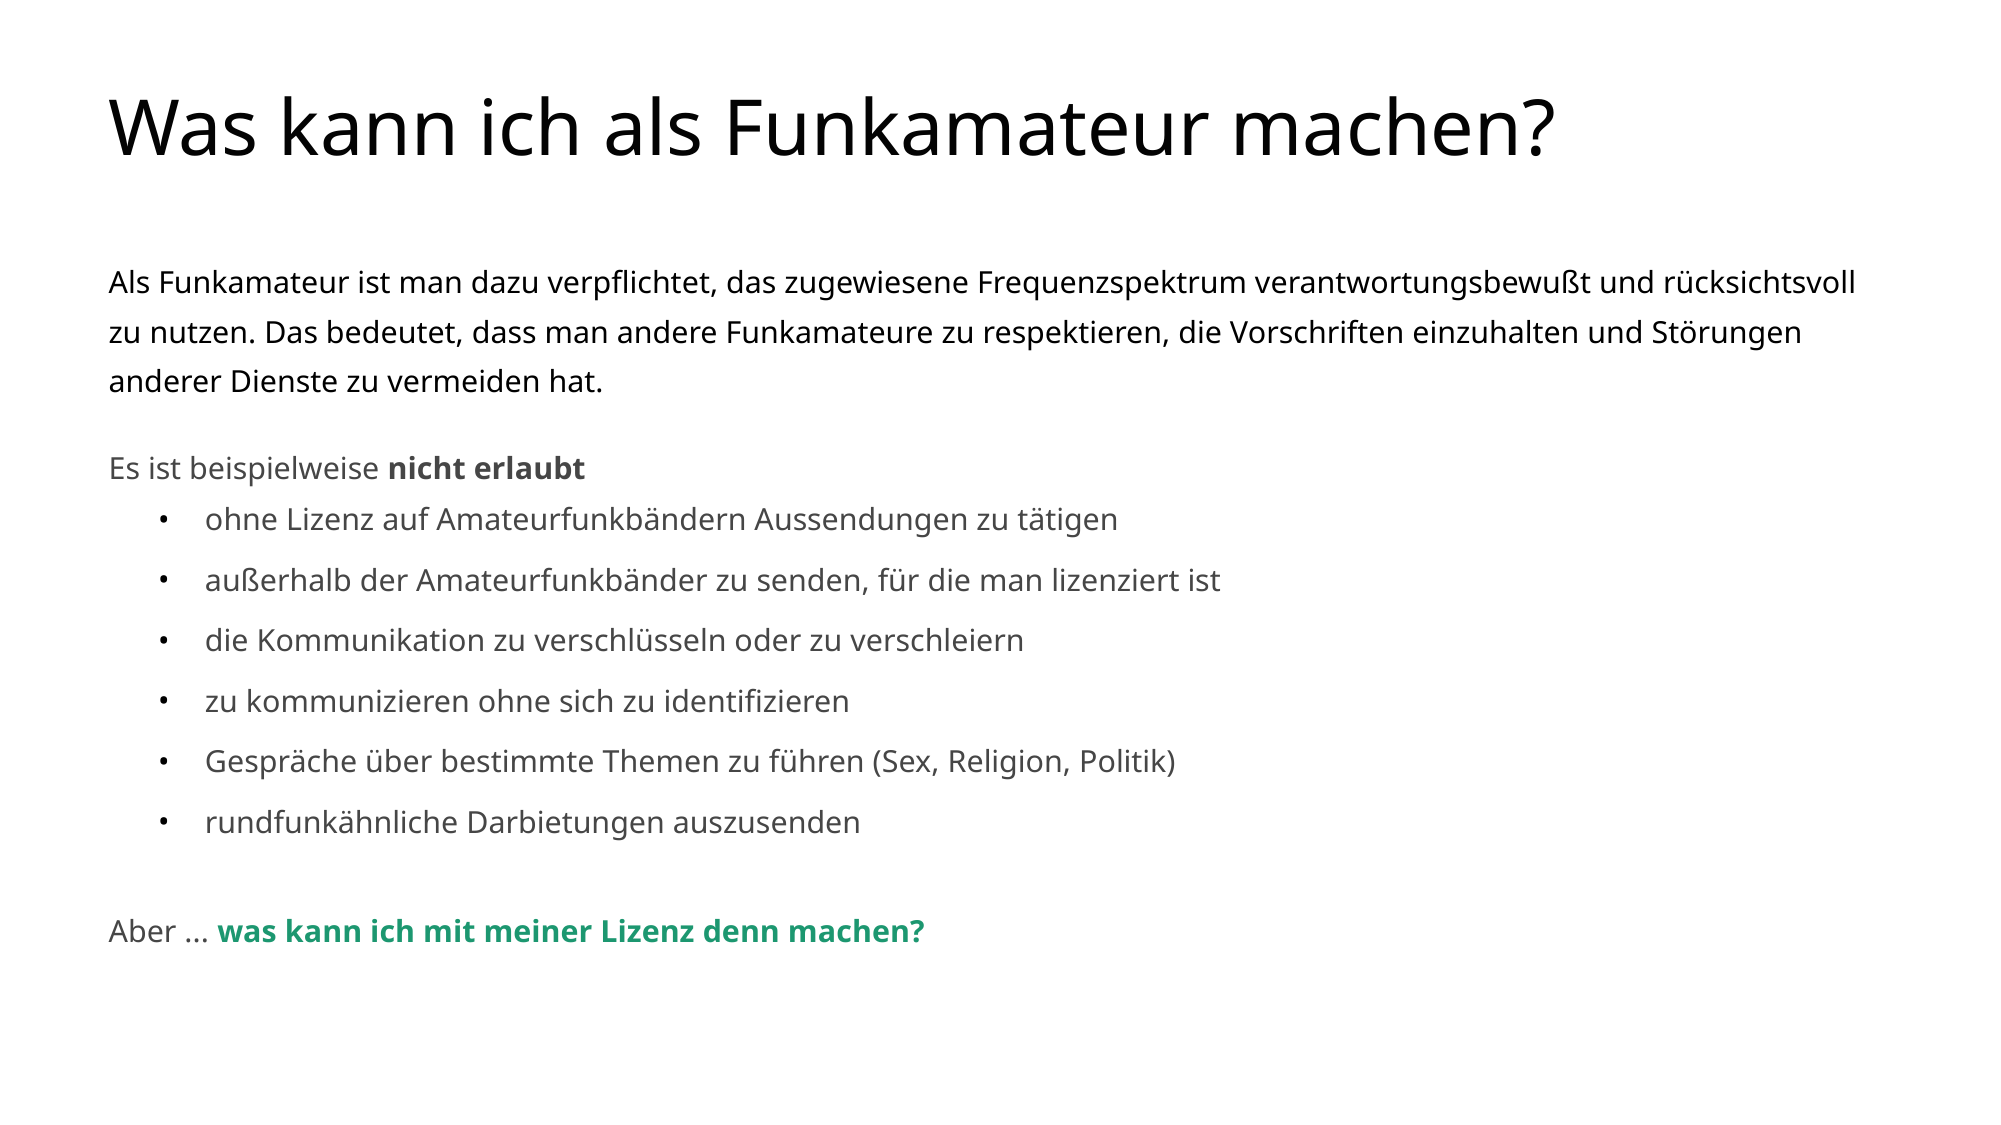

Was kann ich als Funkamateur machen?
Als Funkamateur ist man dazu verpflichtet, das zugewiesene Frequenzspektrum verantwortungsbewußt und rücksichtsvoll zu nutzen. Das bedeutet, dass man andere Funkamateure zu respektieren, die Vorschriften einzuhalten und Störungen anderer Dienste zu vermeiden hat.
Es ist beispielweise nicht erlaubt
ohne Lizenz auf Amateurfunkbändern Aussendungen zu tätigen
außerhalb der Amateurfunkbänder zu senden, für die man lizenziert ist
die Kommunikation zu verschlüsseln oder zu verschleiern
zu kommunizieren ohne sich zu identifizieren
Gespräche über bestimmte Themen zu führen (Sex, Religion, Politik)
rundfunkähnliche Darbietungen auszusenden
Aber ... was kann ich mit meiner Lizenz denn machen?